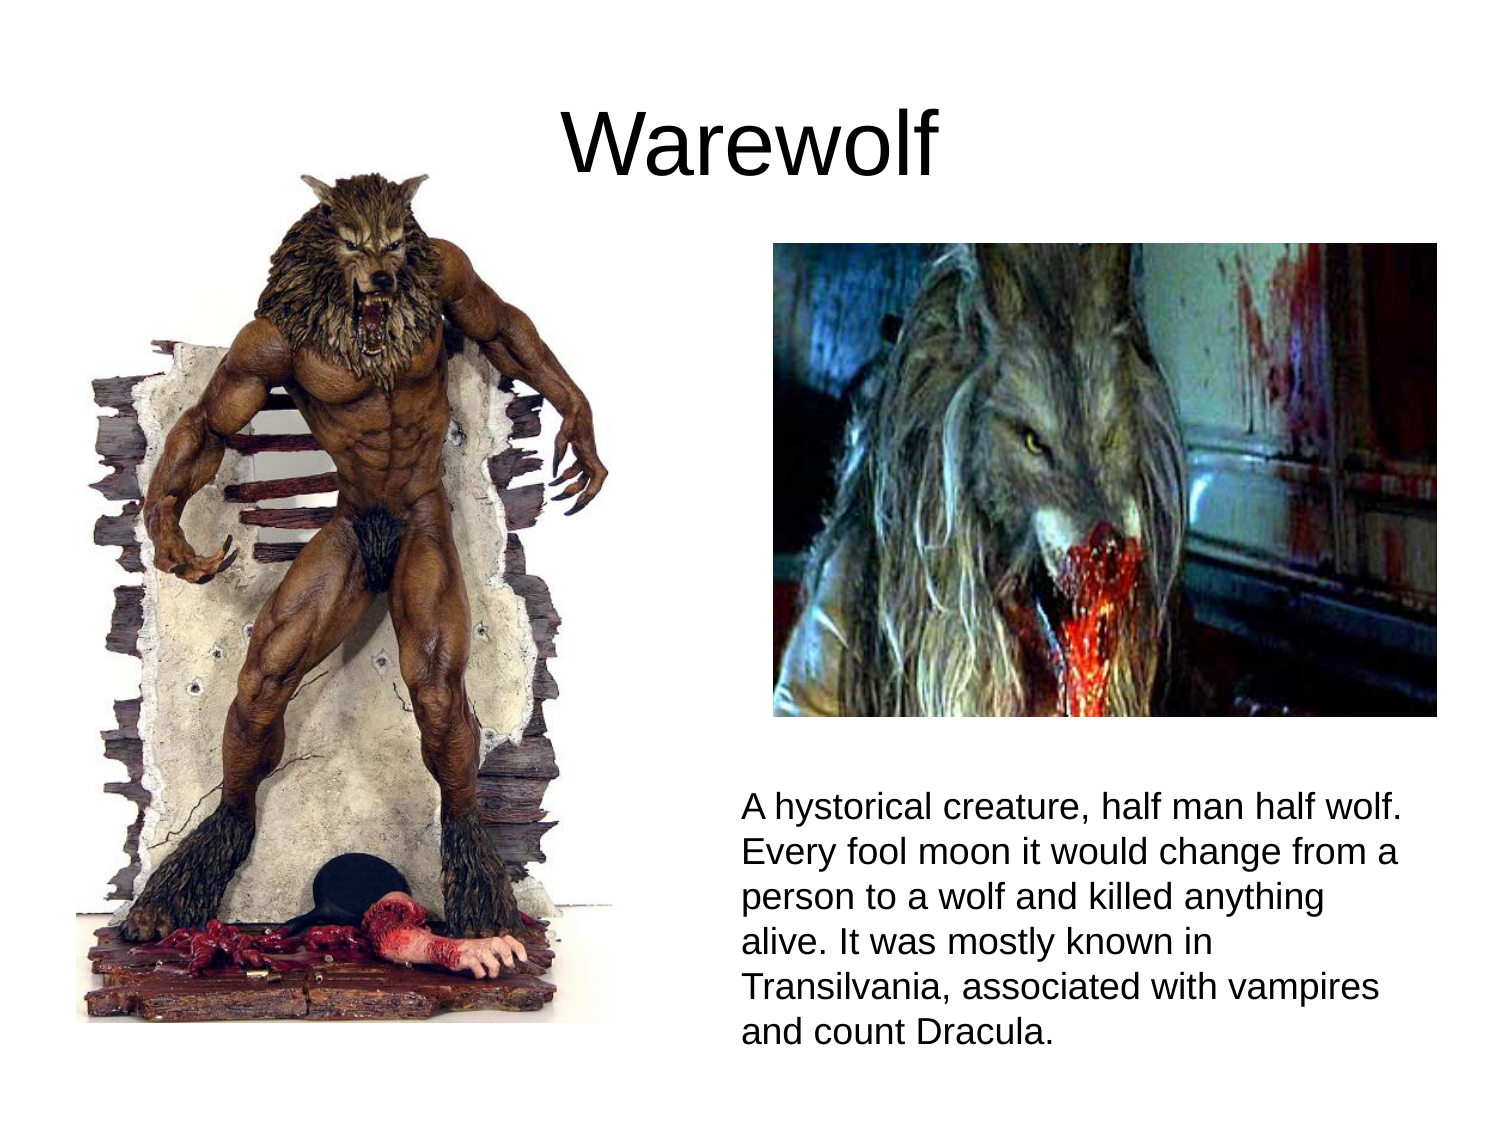

# Warewolf
A hystorical creature, half man half wolf. Every fool moon it would change from a person to a wolf and killed anything alive. It was mostly known in Transilvania, associated with vampires and count Dracula.